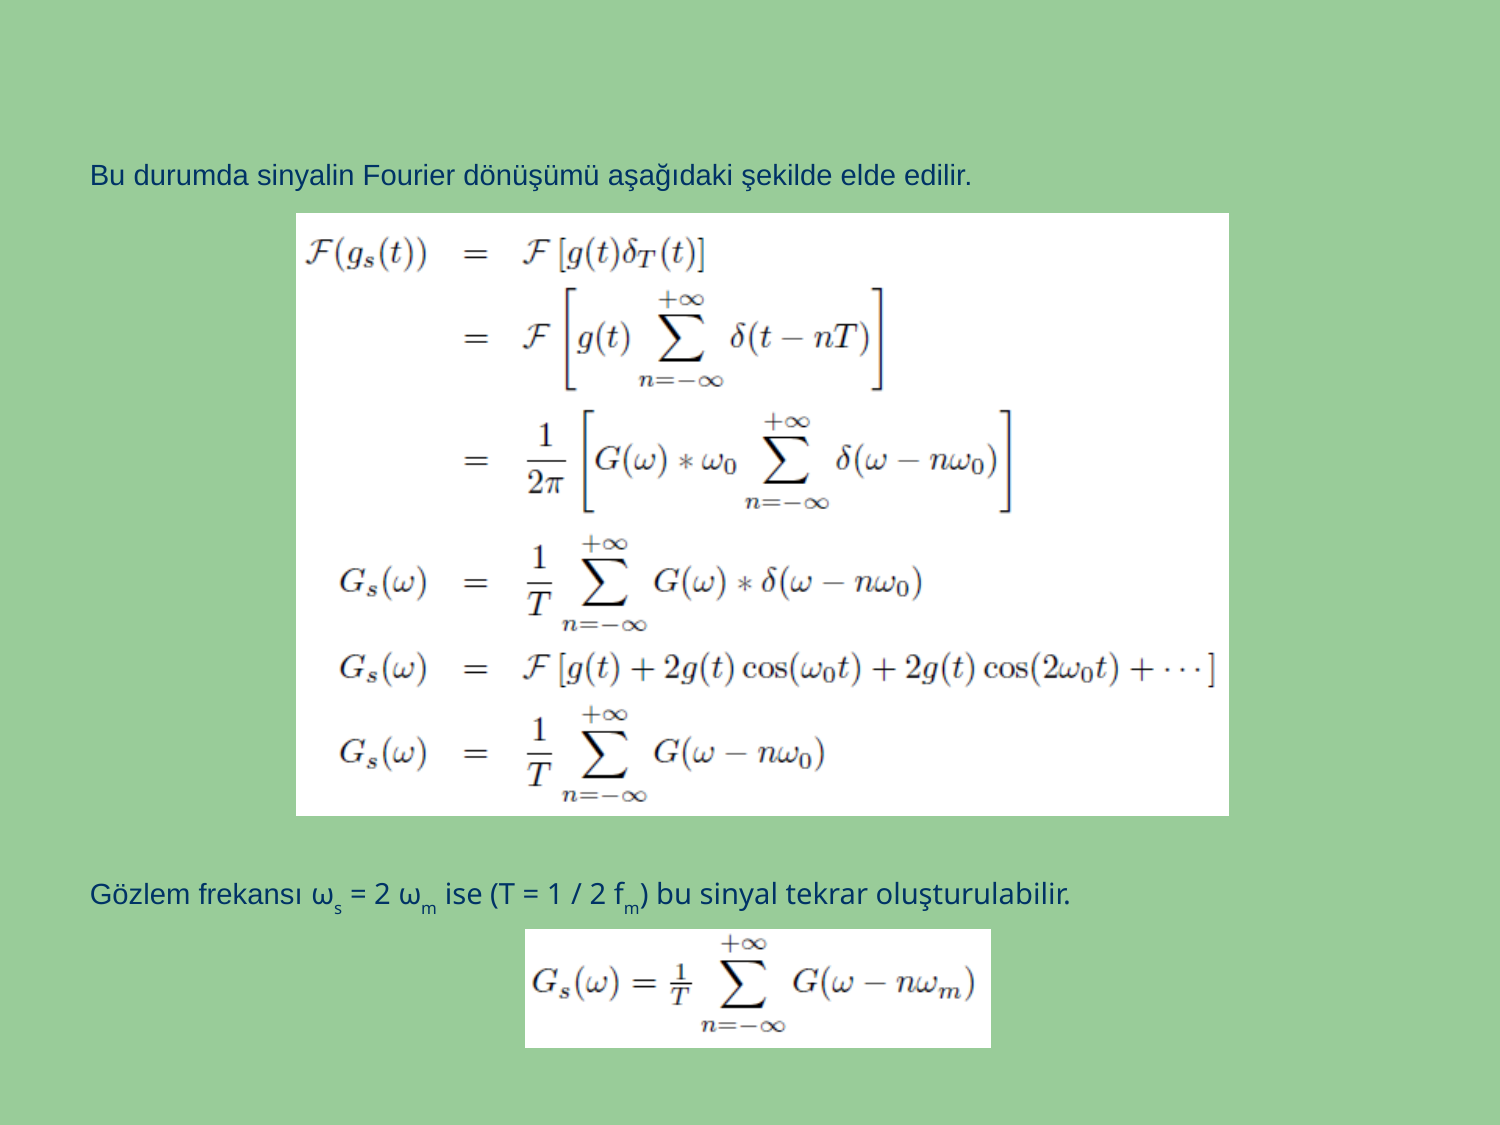

Bu durumda sinyalin Fourier dönüşümü aşağıdaki şekilde elde edilir.
Gözlem frekansı ωs = 2 ωm ise (T = 1 / 2 fm) bu sinyal tekrar oluşturulabilir.